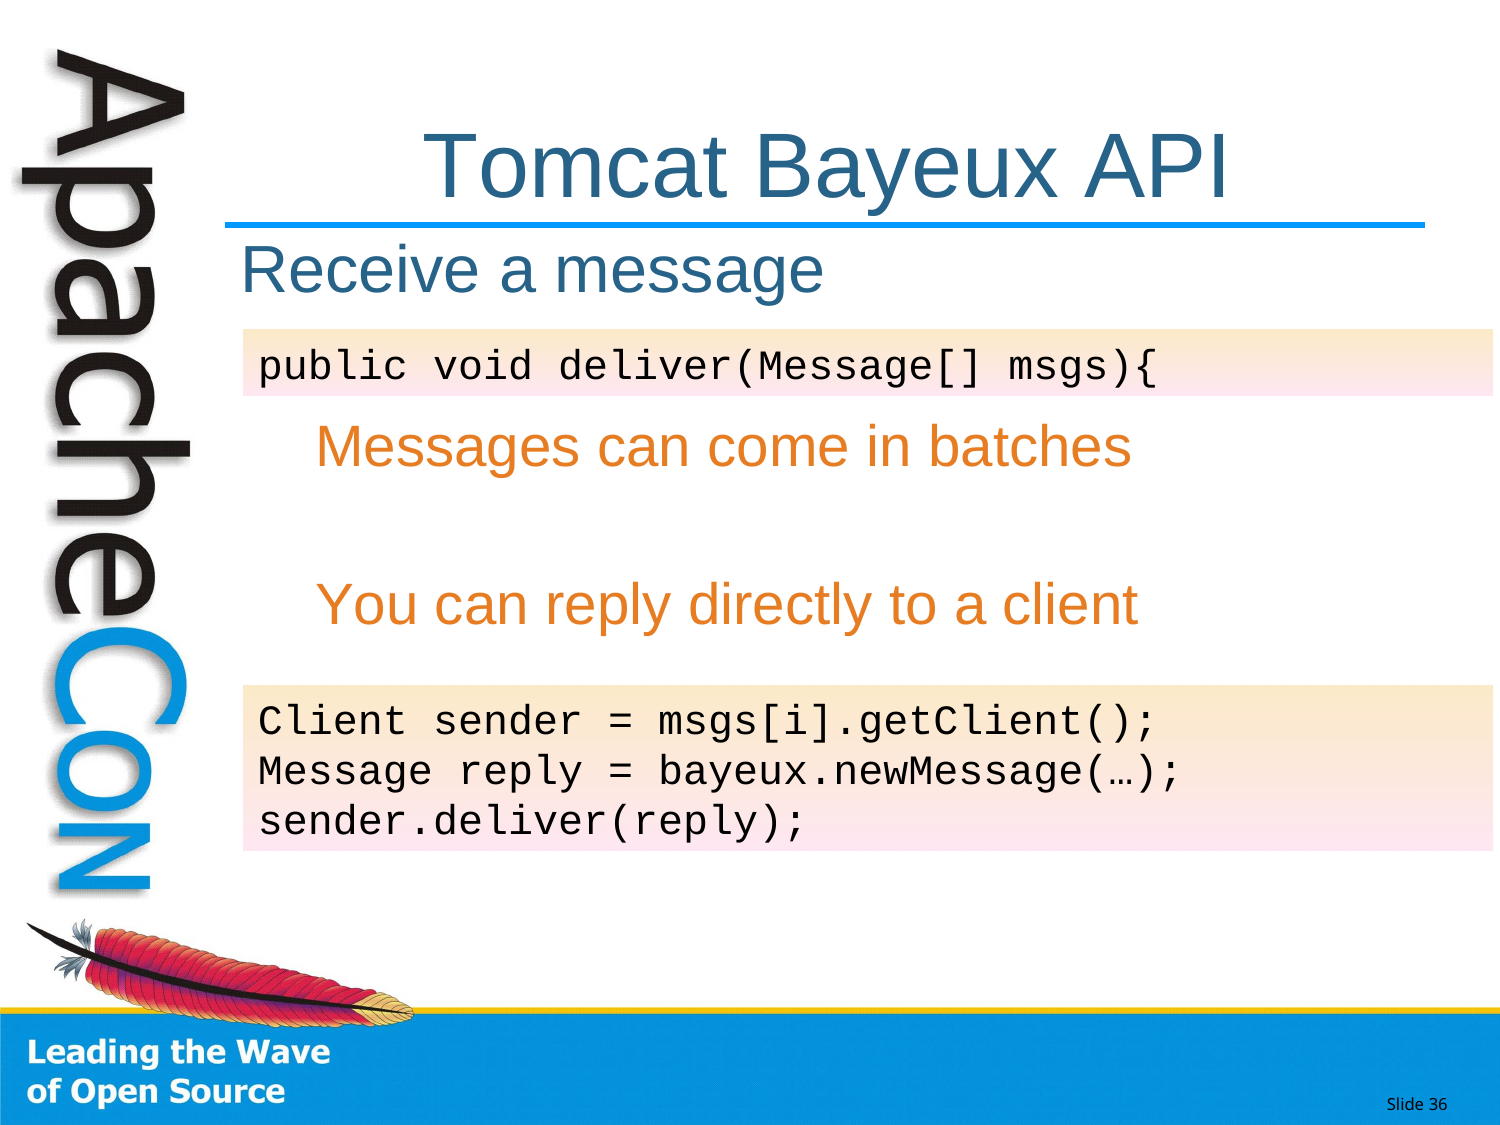

# Tomcat Bayeux API
Receive a message
Messages can come in batches
You can reply directly to a client
public void deliver(Message[] msgs){
Client sender = msgs[i].getClient();
Message reply = bayeux.newMessage(…);
sender.deliver(reply);
Slide